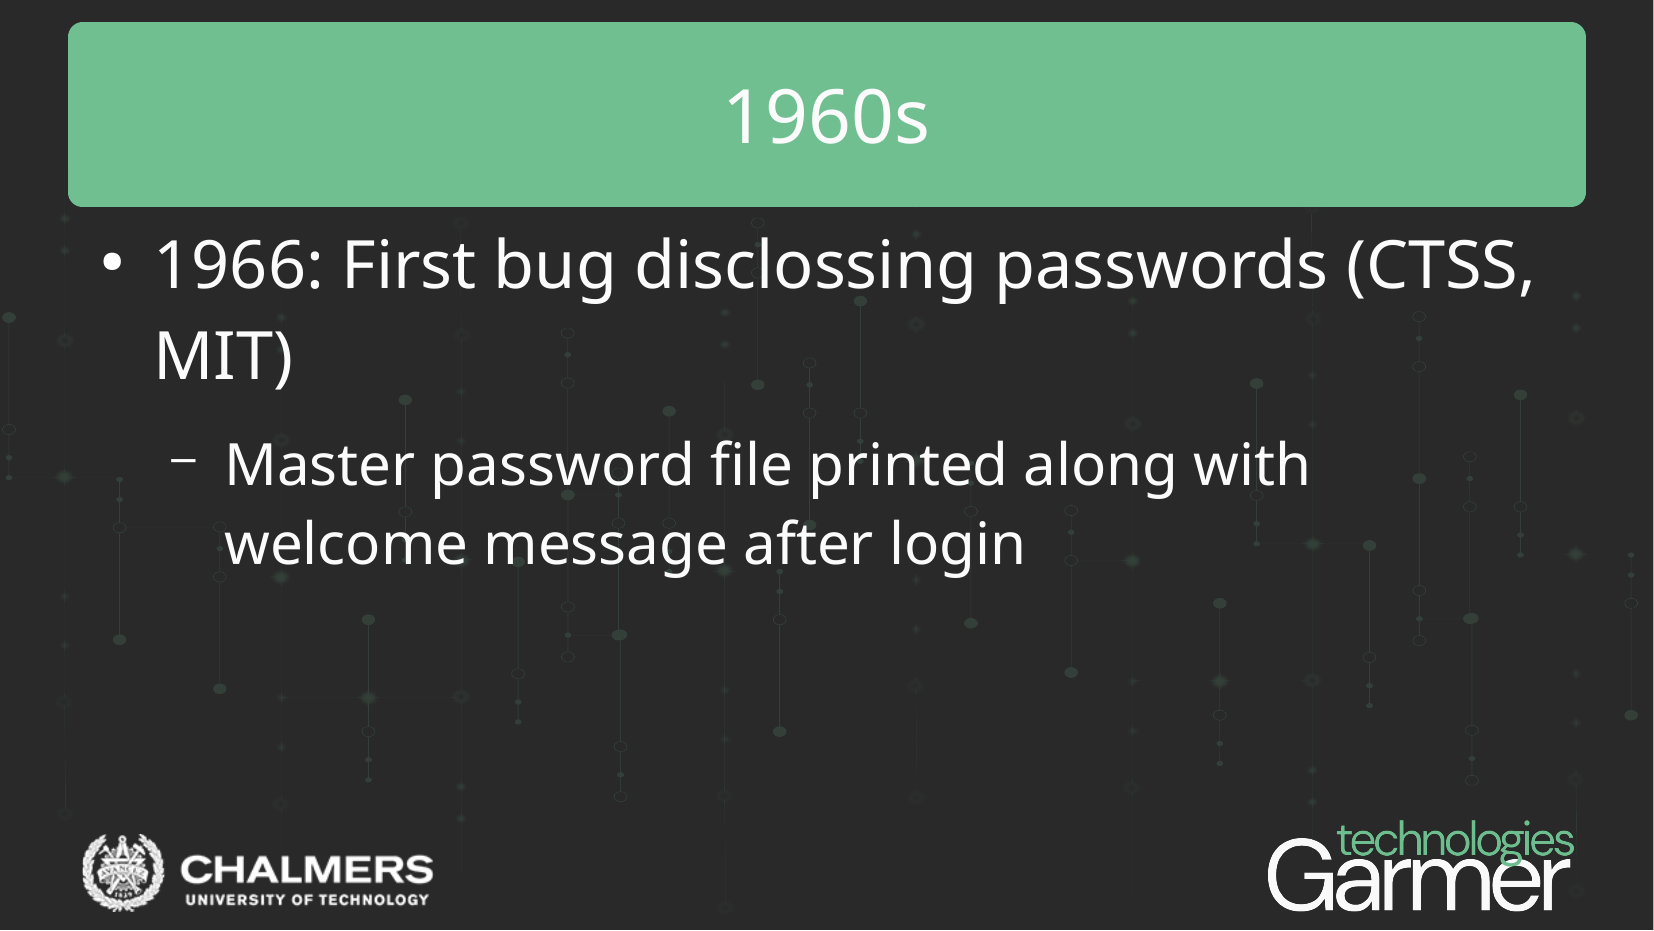

# 1960s
1966: First bug disclossing passwords (CTSS, MIT)
Master password file printed along with welcome message after login